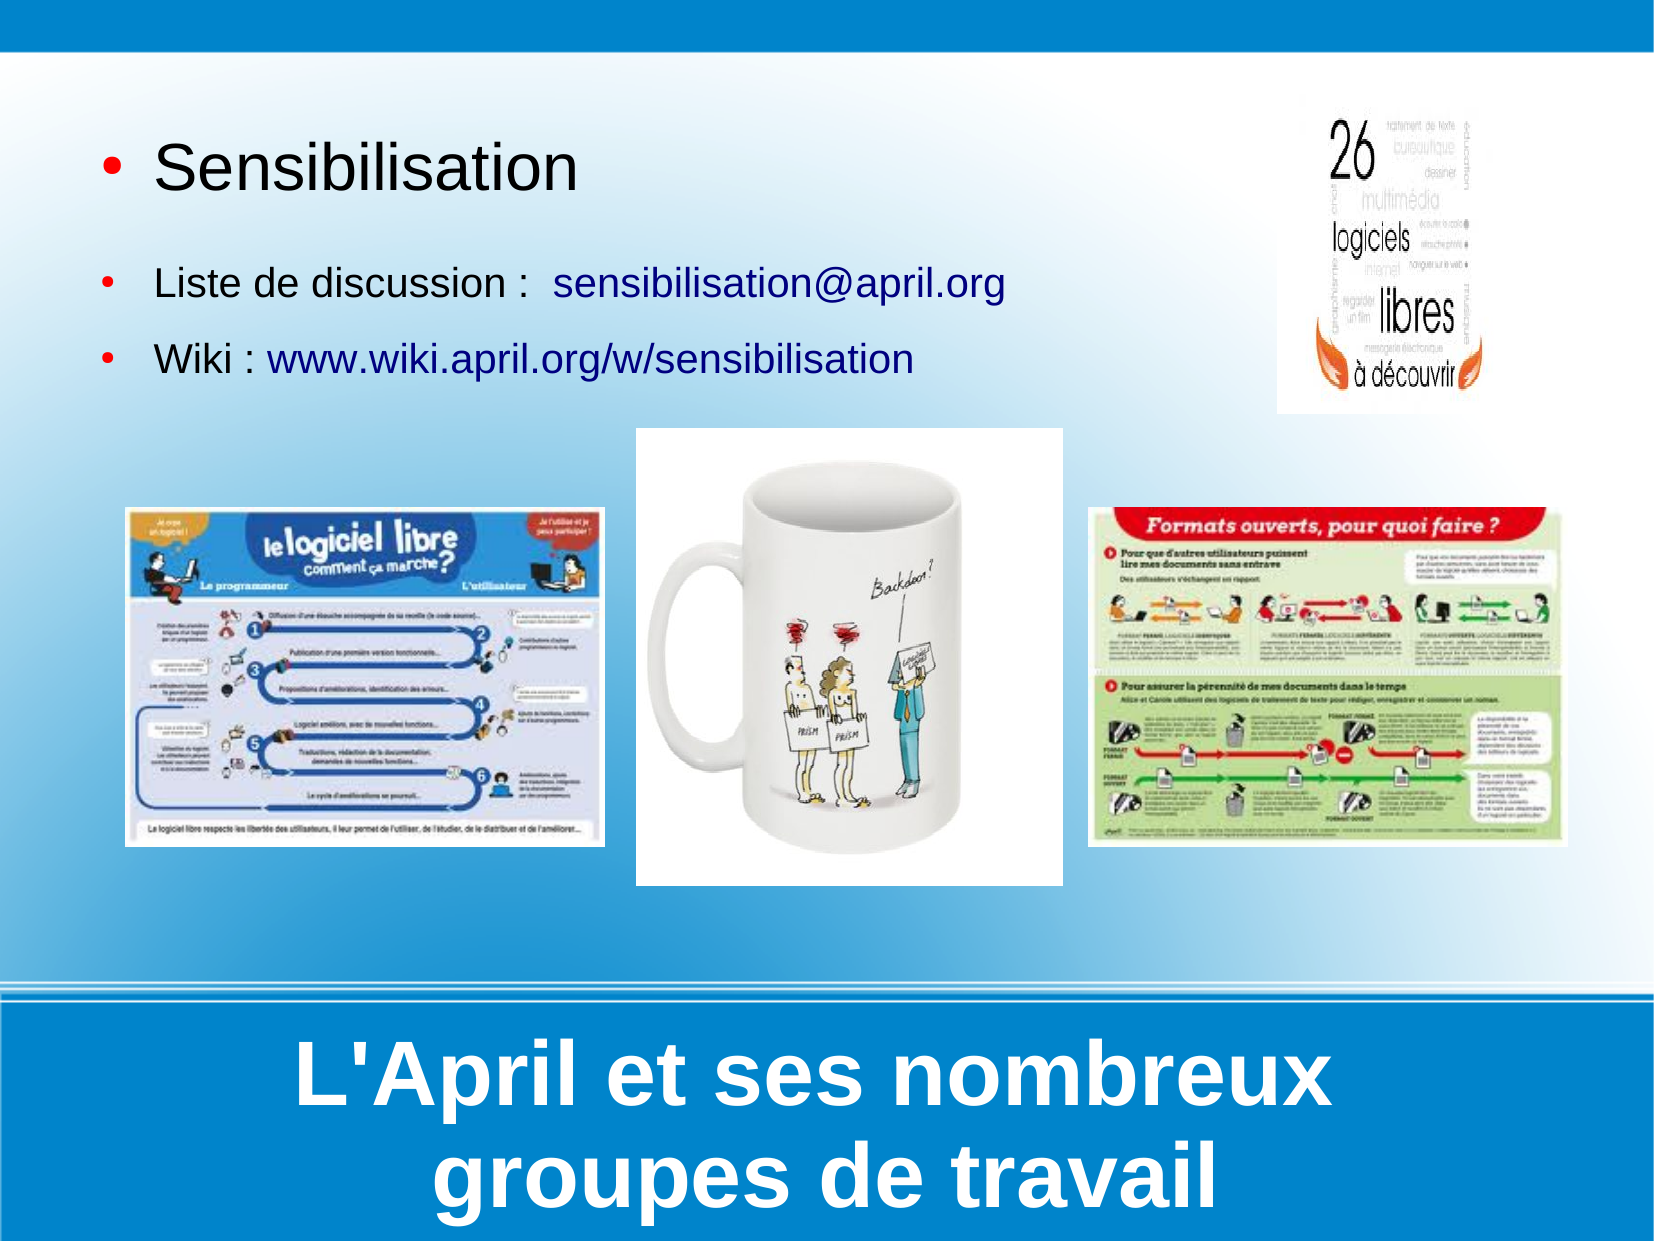

Sensibilisation
Liste de discussion :  sensibilisation@april.org
Wiki : www.wiki.april.org/w/sensibilisation
# L'April et ses nombreux groupes de travail